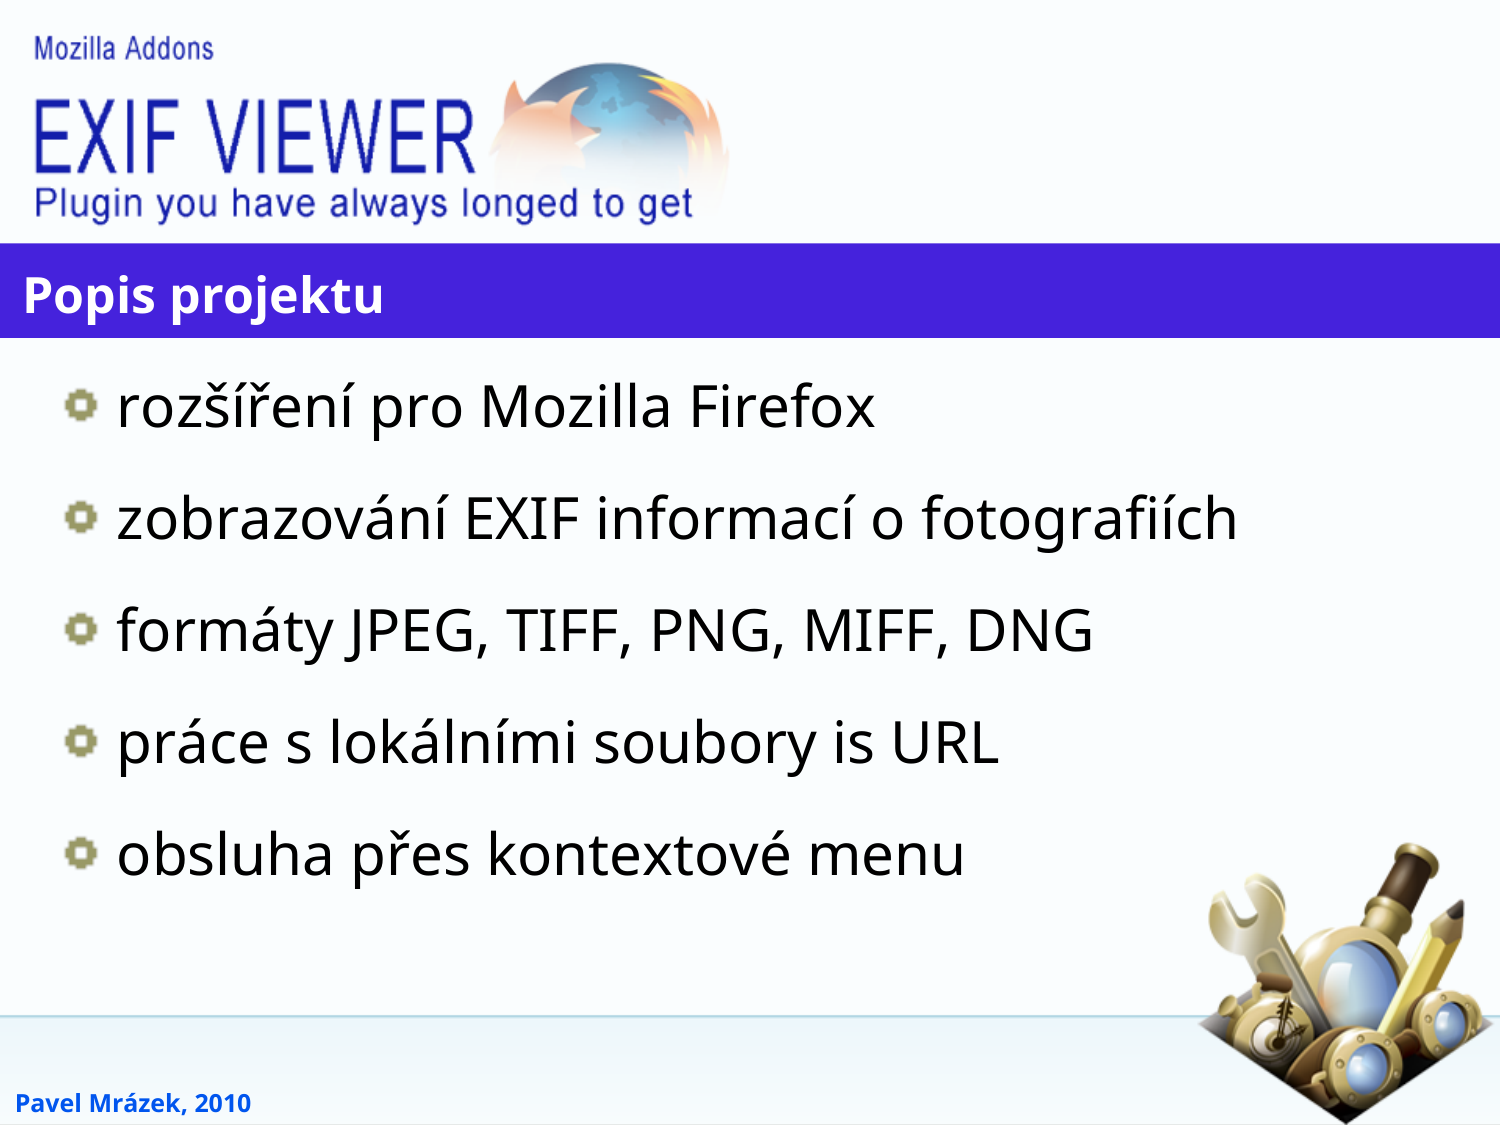

Popis projektu
 rozšíření pro Mozilla Firefox
 zobrazování EXIF informací o fotografiích
 formáty JPEG, TIFF, PNG, MIFF, DNG
 práce s lokálními soubory is URL
 obsluha přes kontextové menu
Pavel Mrázek, 2010